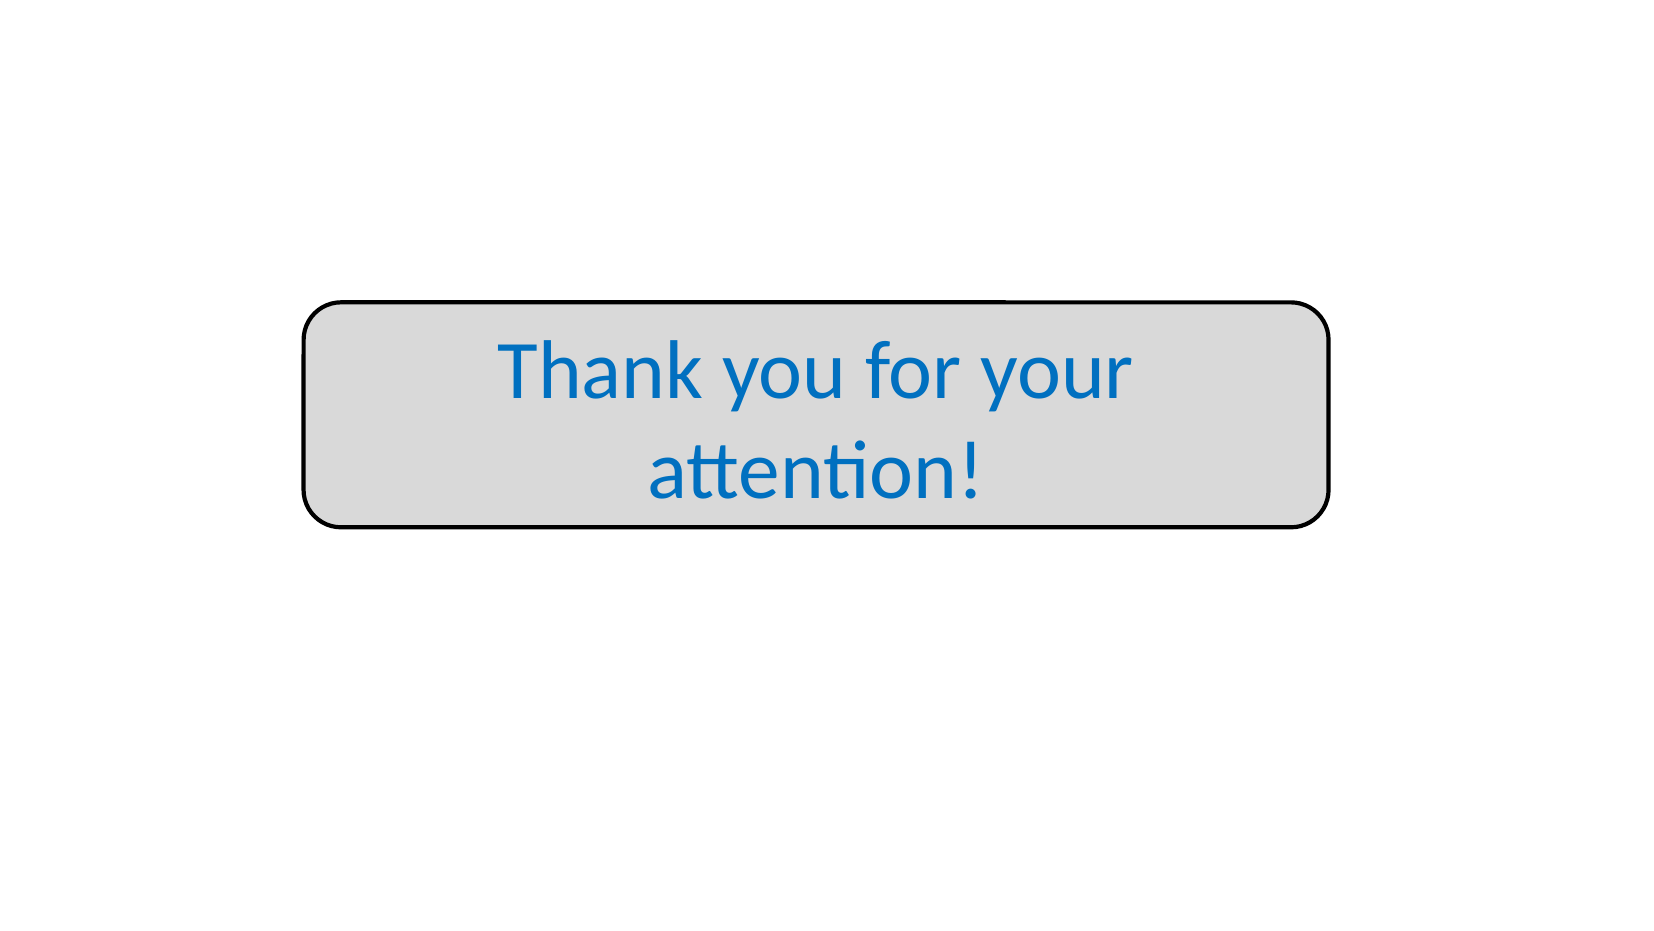

Thank you for your attention!
2021-03-16
12
LCWS2021